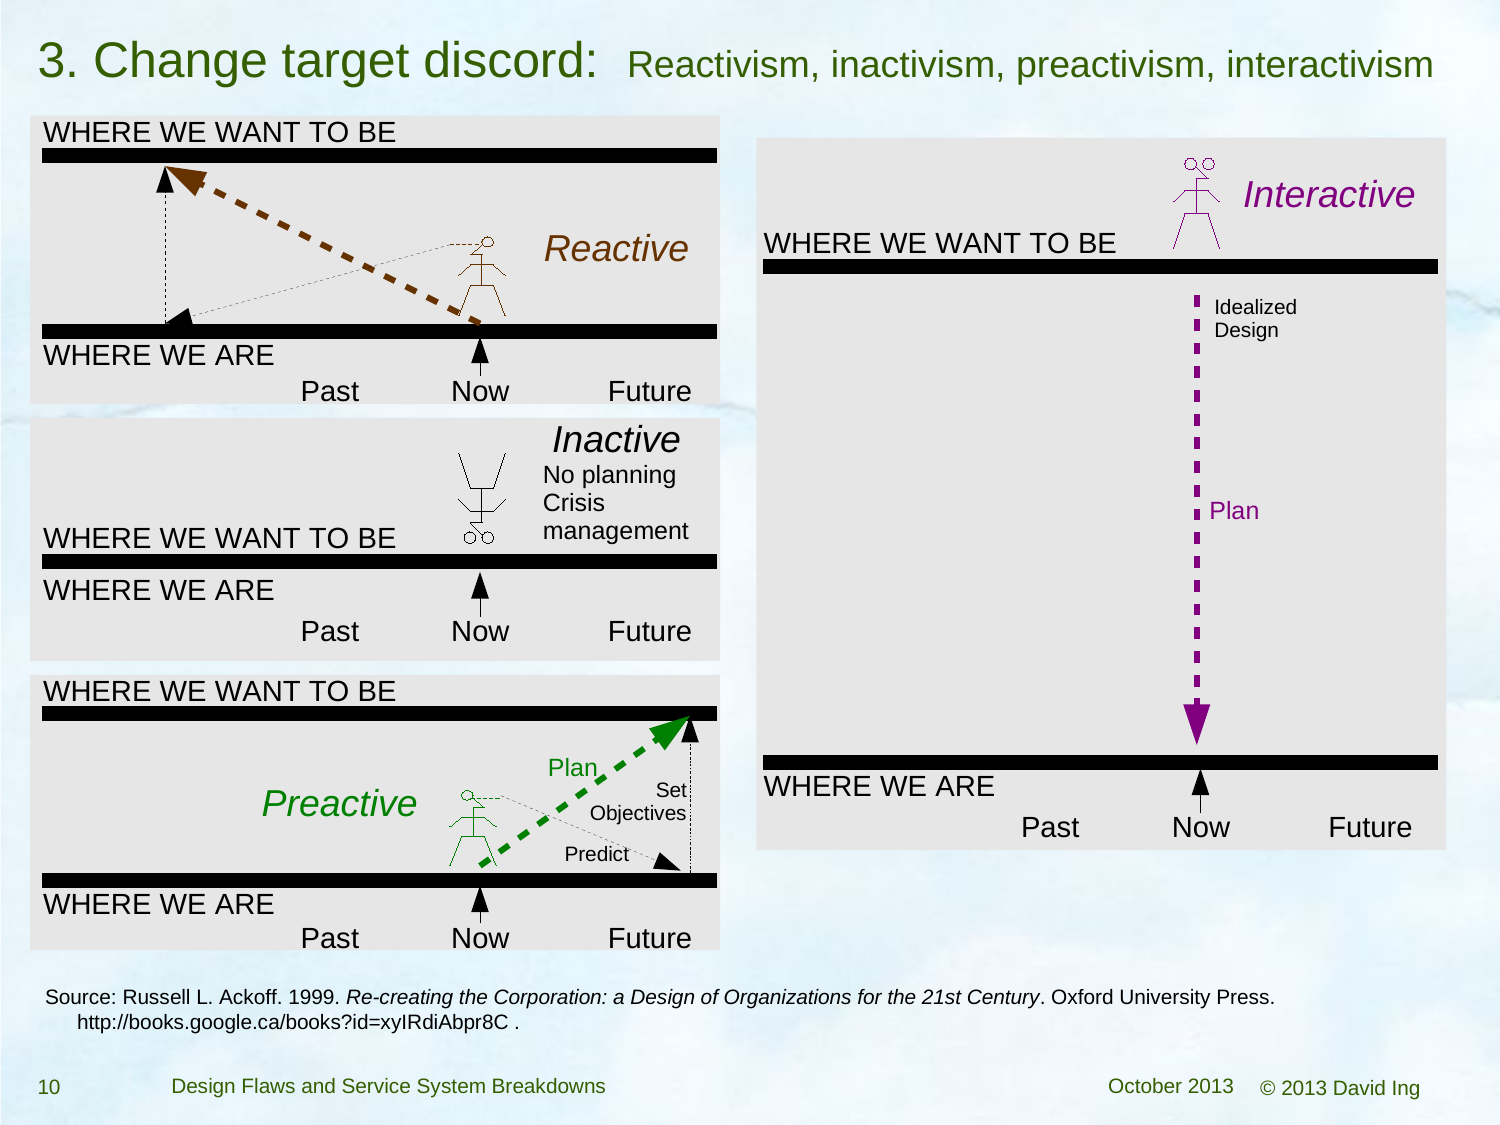

# 3. Change target discord: Reactivism, inactivism, preactivism, interactivism
WHERE WE WANT TO BE
Interactive
WHERE WE WANT TO BE
Reactive
Idealized Design
WHERE WE ARE
Past
Now
Future
Inactive
No planning
Crisis management
Plan
WHERE WE WANT TO BE
WHERE WE ARE
Past
Now
Future
WHERE WE WANT TO BE
Plan
WHERE WE ARE
Set Objectives
Preactive
Past
Now
Future
Predict
WHERE WE ARE
Past
Now
Future
Source: Russell L. Ackoff. 1999. Re-creating the Corporation: a Design of Organizations for the 21st Century. Oxford University Press. http://books.google.ca/books?id=xyIRdiAbpr8C .
-
Design Flaws and Service System Breakdowns
October 2013
10